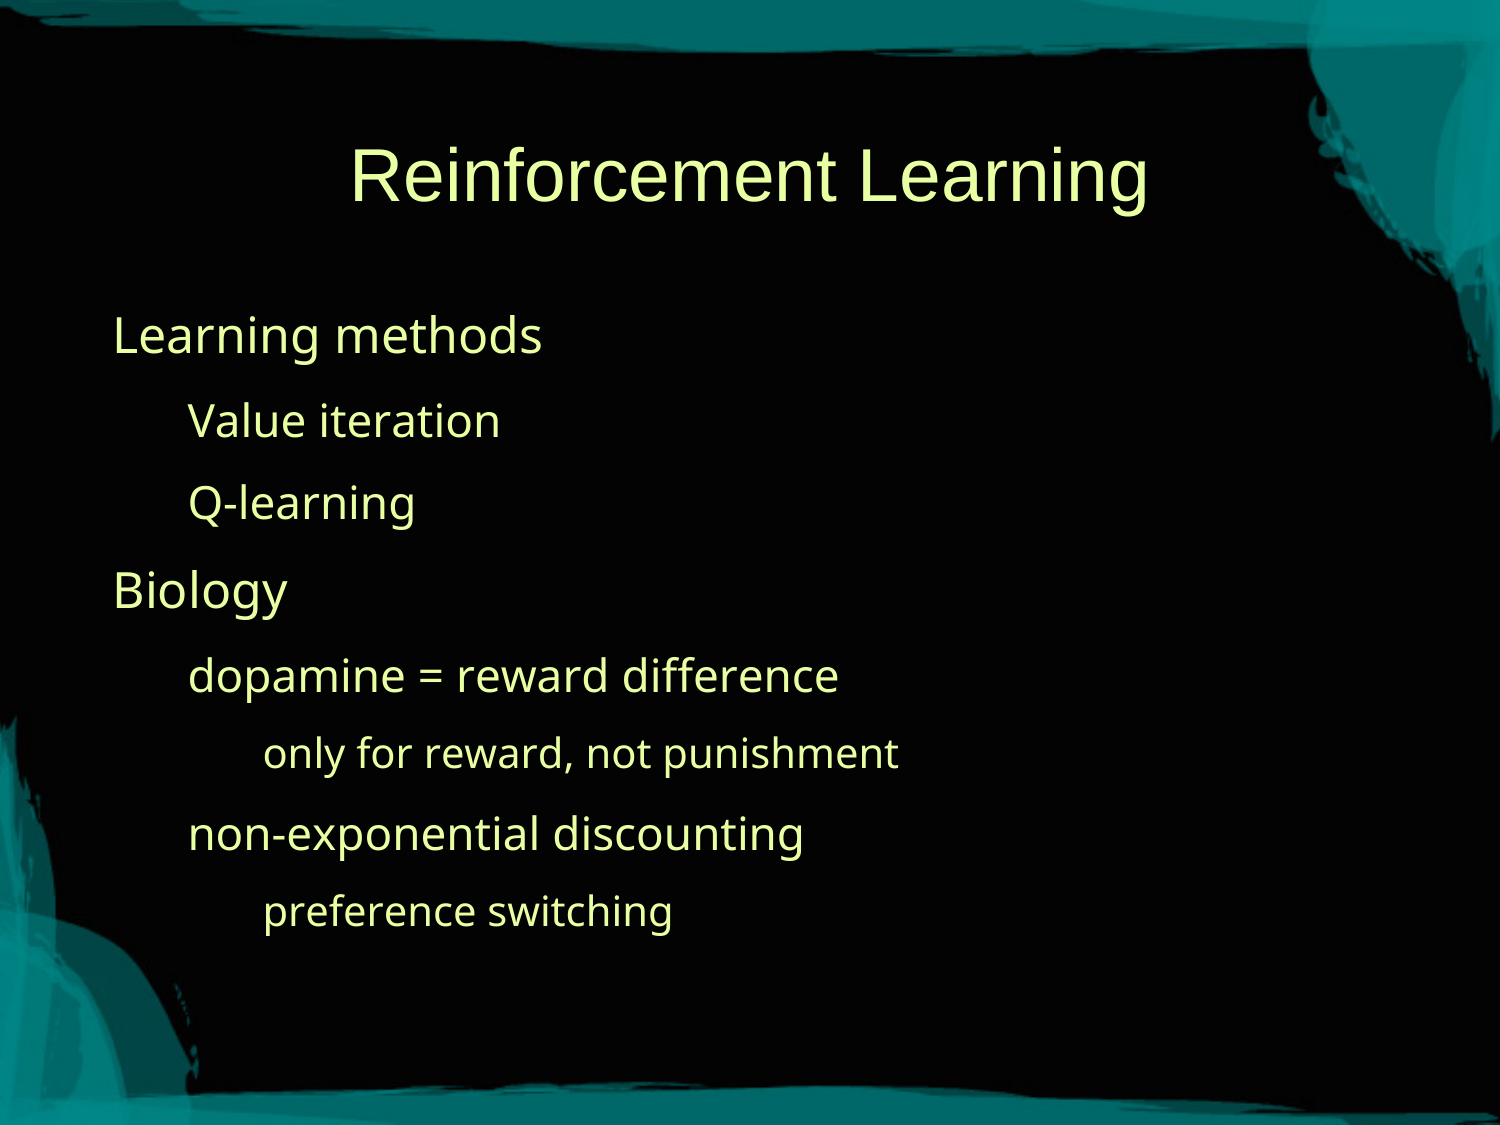

# Reinforcement Learning
Learning methods
Value iteration
Q-learning
Biology
dopamine = reward difference
only for reward, not punishment
non-exponential discounting
preference switching